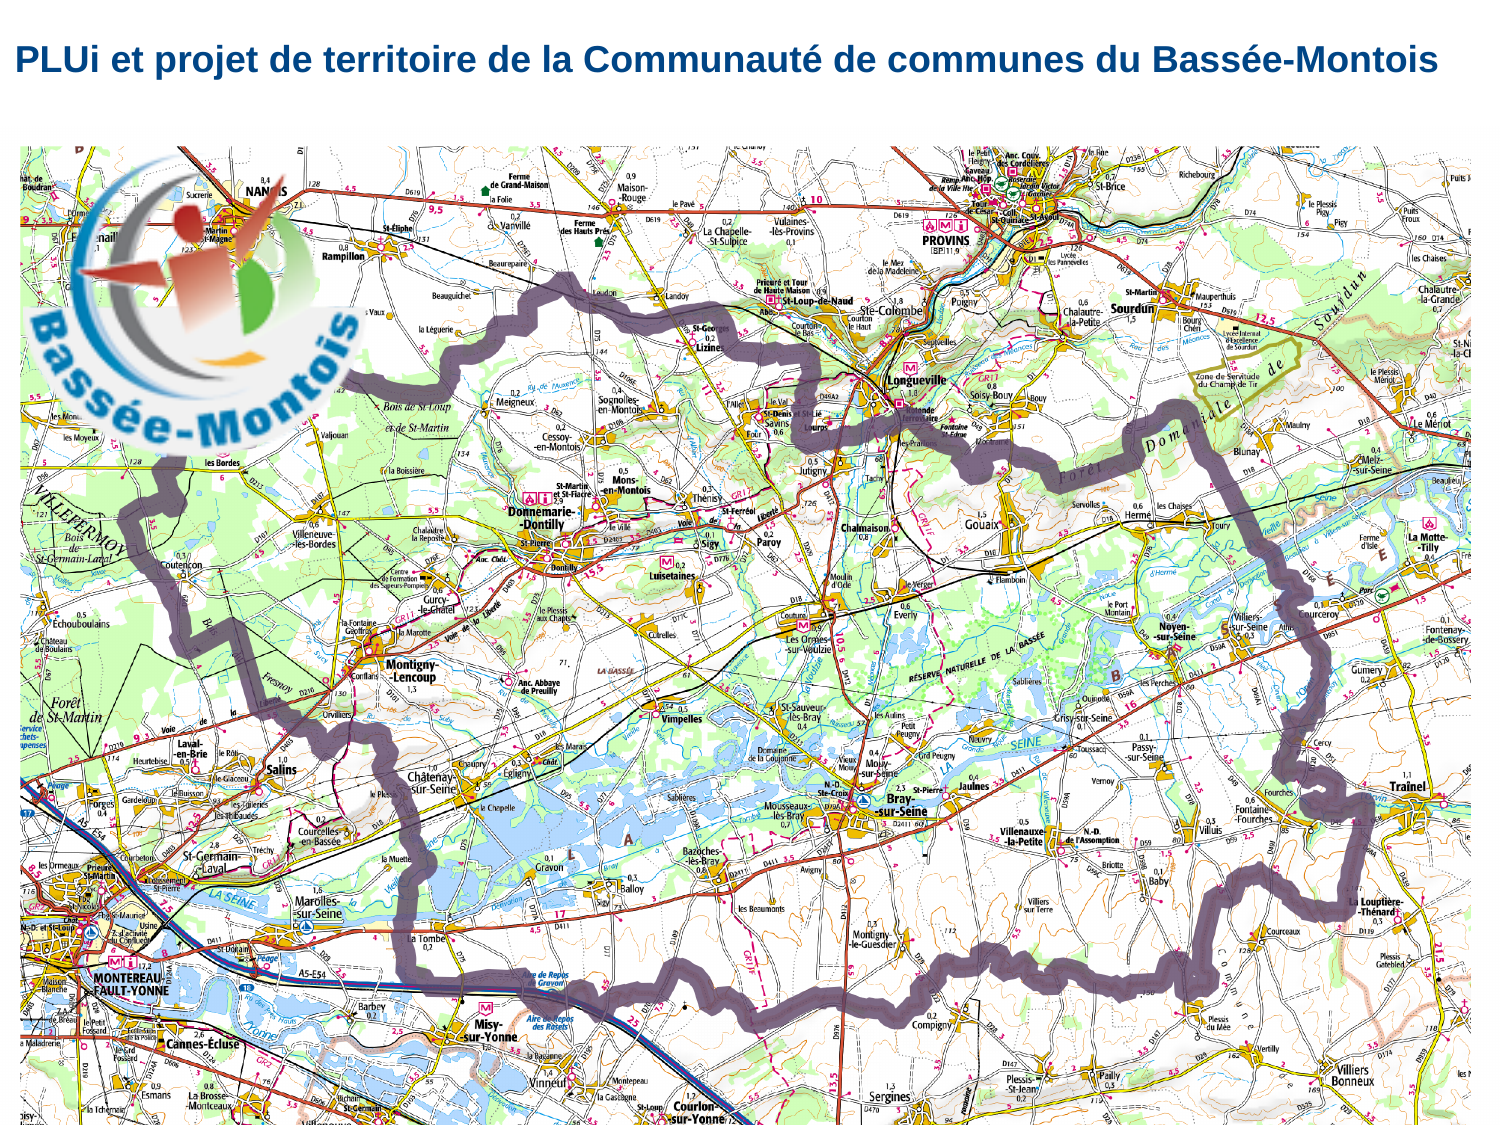

PLUi et projet de territoire de la Communauté de communes du Bassée-Montois